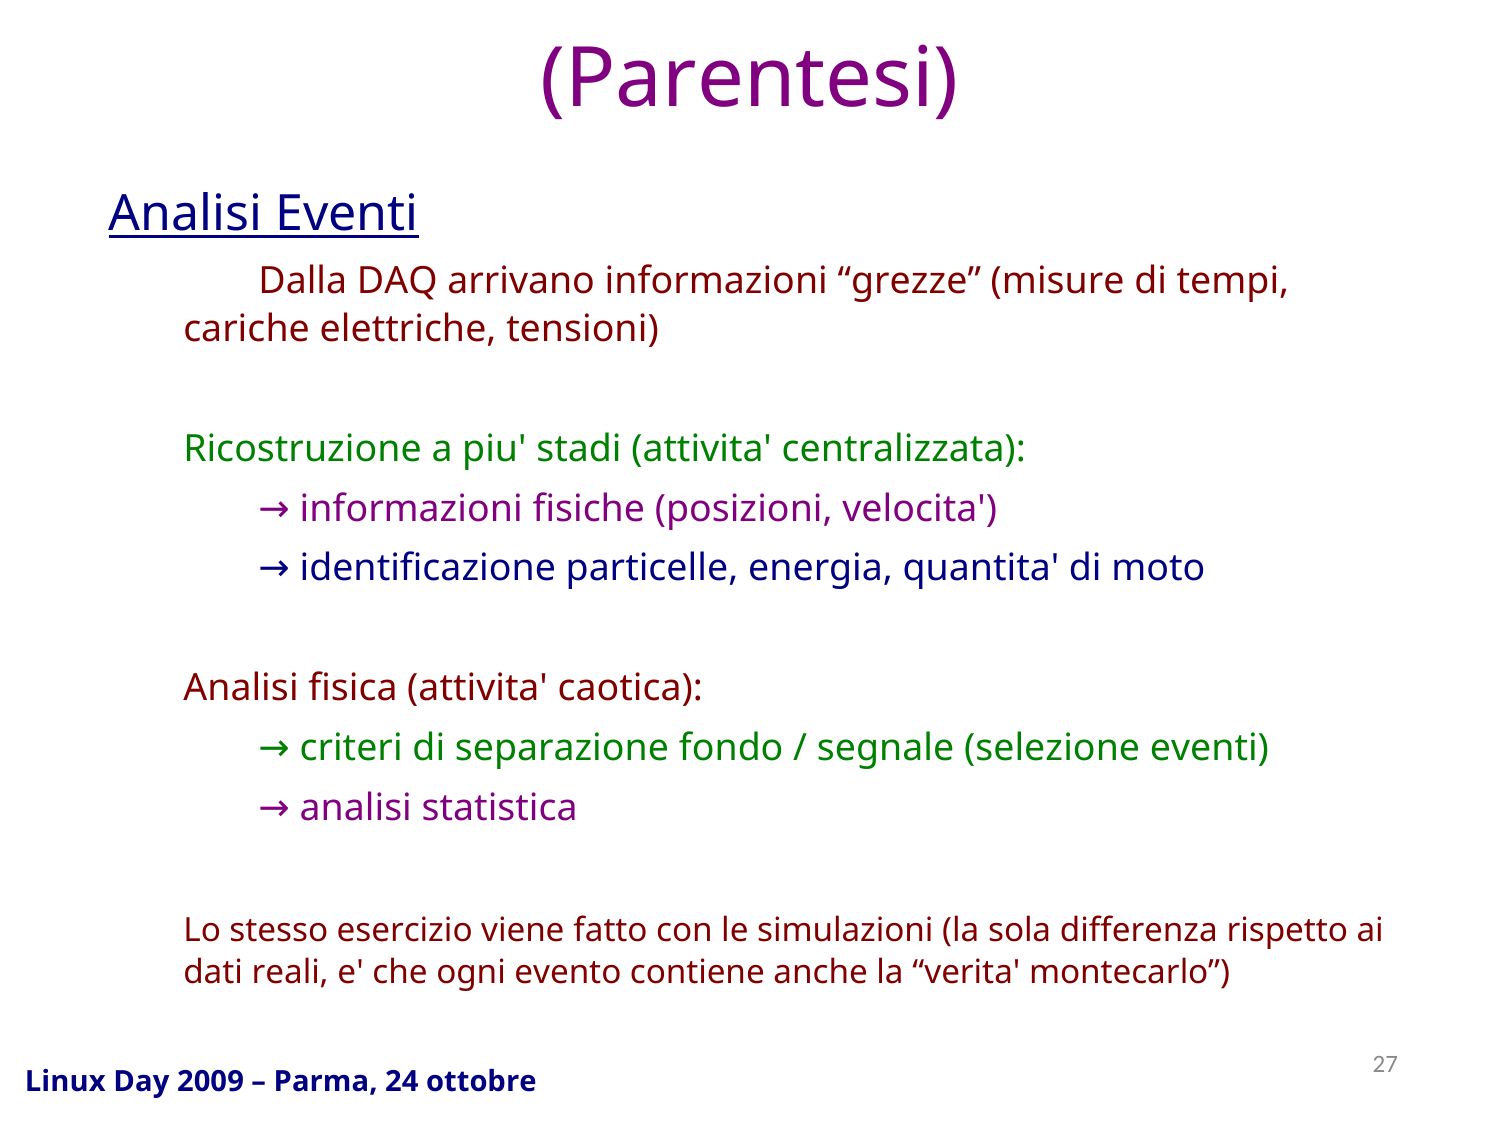

(Parentesi)‏
# Analisi Eventi
		Dalla DAQ arrivano informazioni “grezze” (misure di tempi, cariche elettriche, tensioni)‏
	Ricostruzione a piu' stadi (attivita' centralizzata):
		→ informazioni fisiche (posizioni, velocita')‏
		→ identificazione particelle, energia, quantita' di moto
	Analisi fisica (attivita' caotica):
		→ criteri di separazione fondo / segnale (selezione eventi)
		→ analisi statistica
	Lo stesso esercizio viene fatto con le simulazioni (la sola differenza rispetto ai dati reali, e' che ogni evento contiene anche la “verita' montecarlo”)‏
27